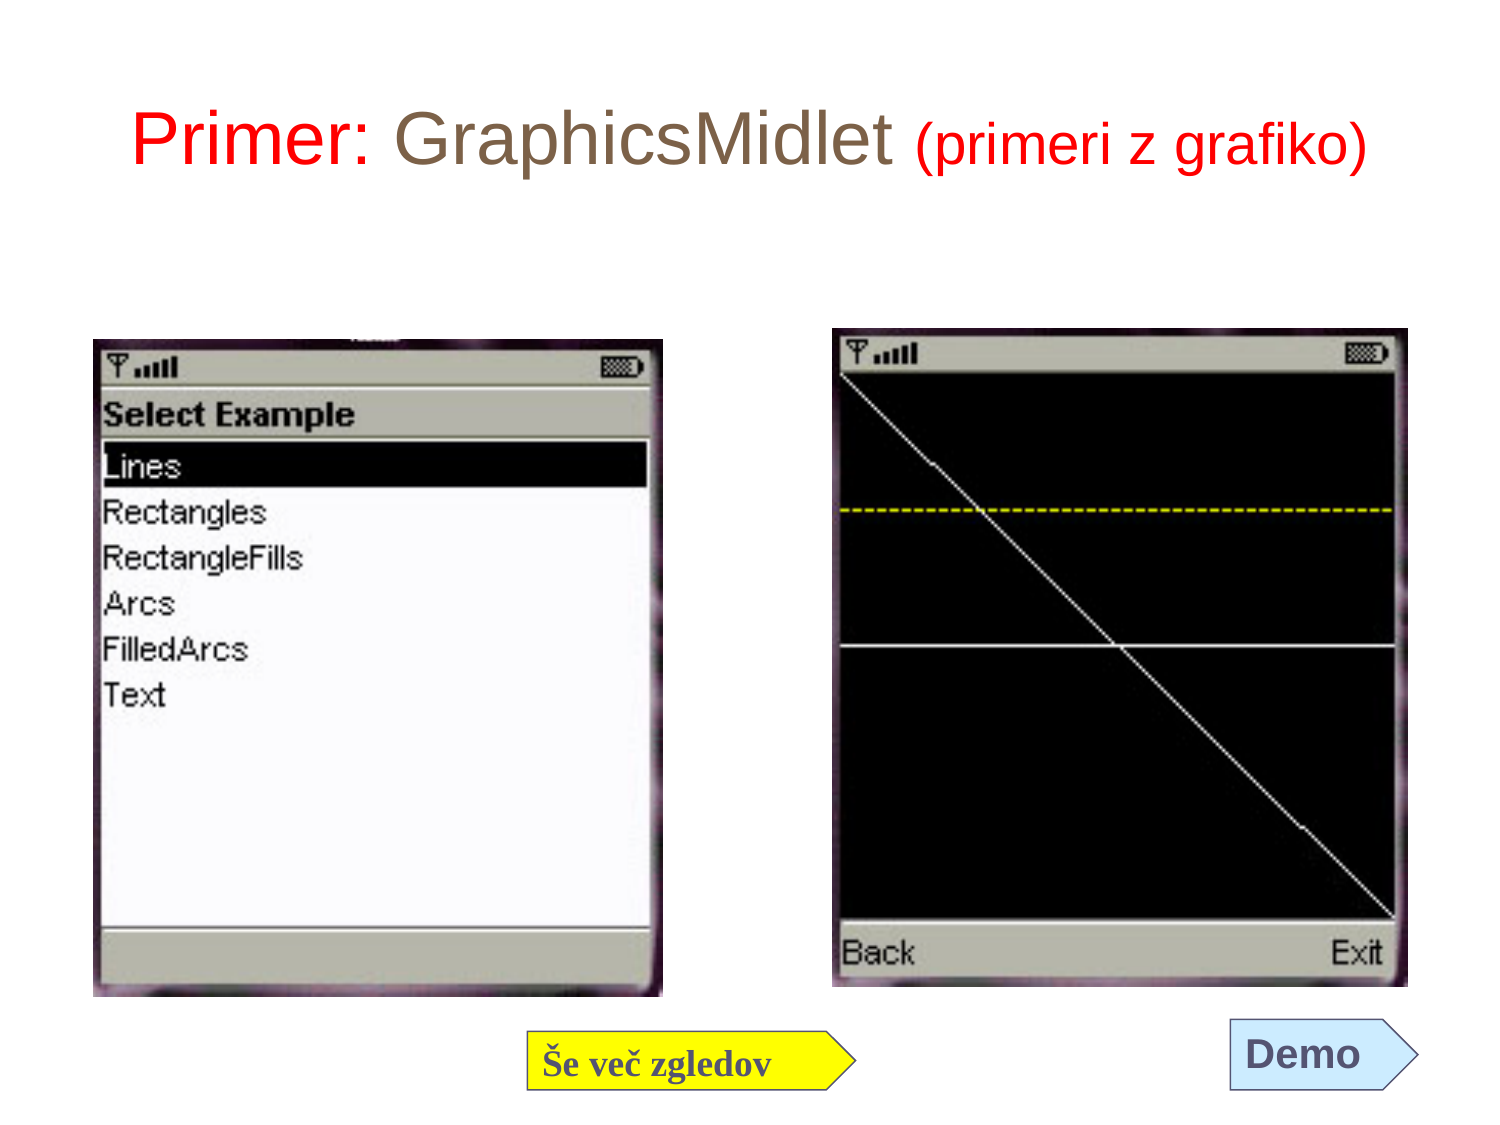

# Primer: GraphicsMidlet (primeri z grafiko)
Demo
Še več zgledov